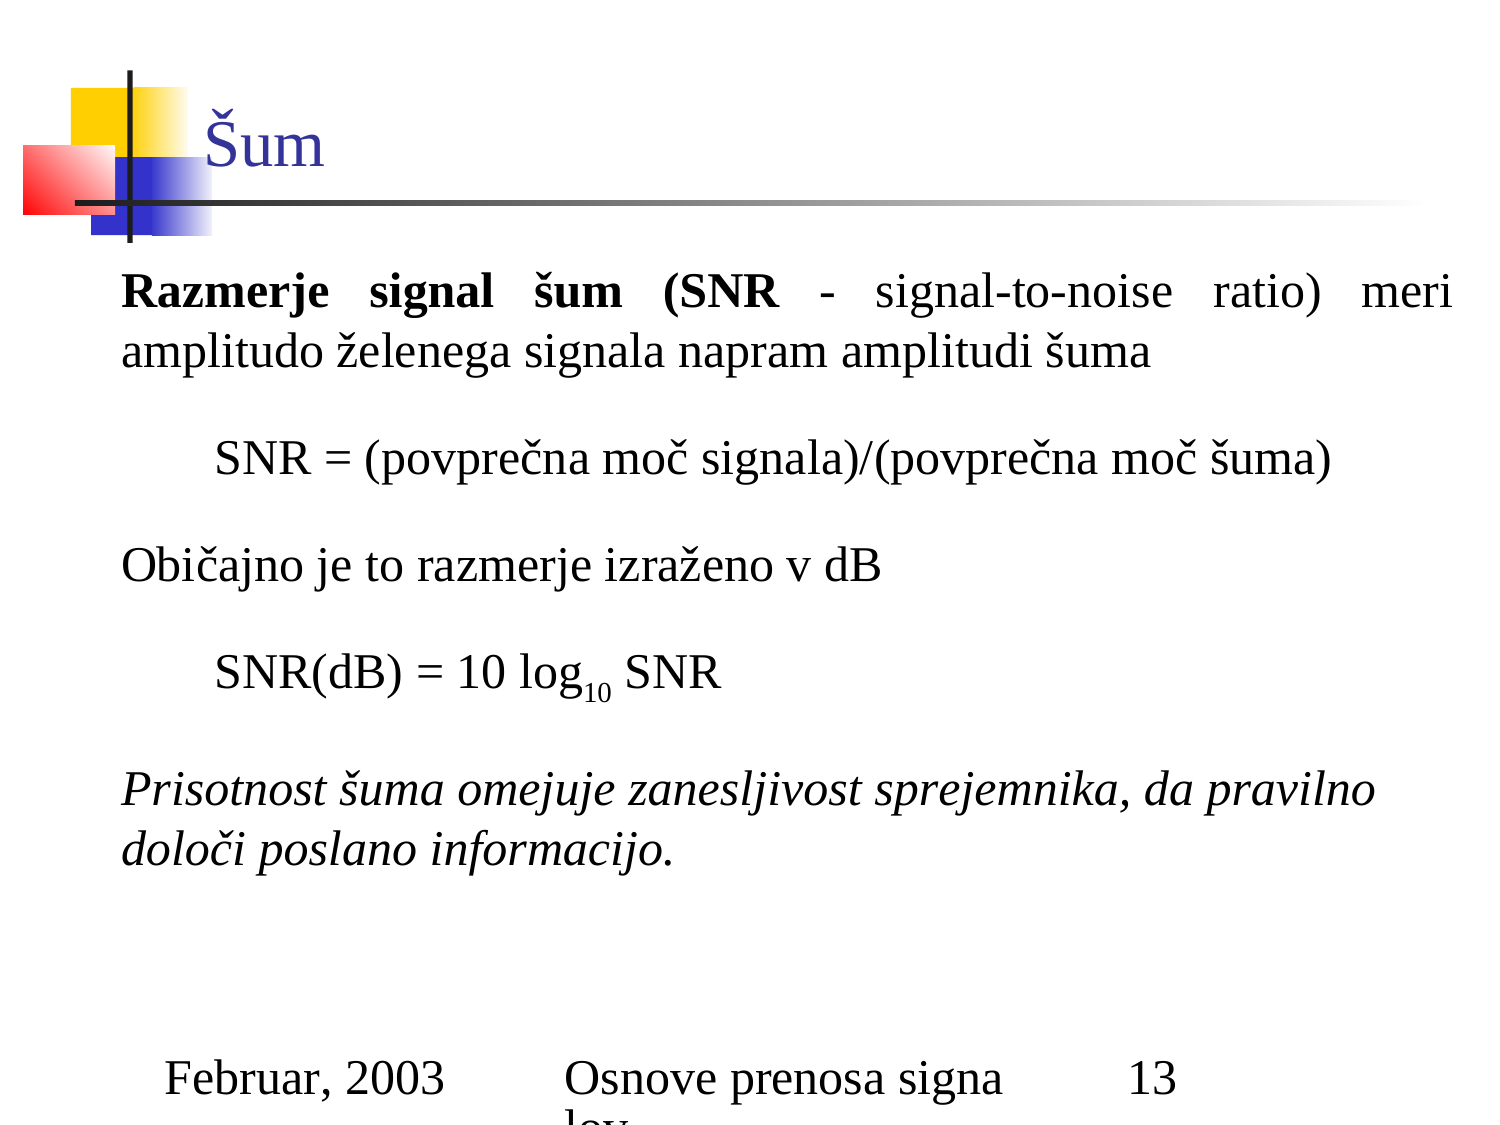

# Šum
	Razmerje signal šum (SNR - signal-to-noise ratio) meri amplitudo želenega signala napram amplitudi šuma
		SNR = (povprečna moč signala)/(povprečna moč šuma)
	Običajno je to razmerje izraženo v dB
		SNR(dB) = 10 log10 SNR
	Prisotnost šuma omejuje zanesljivost sprejemnika, da pravilno določi poslano informacijo.
Februar, 2003
Osnove prenosa signalov
13